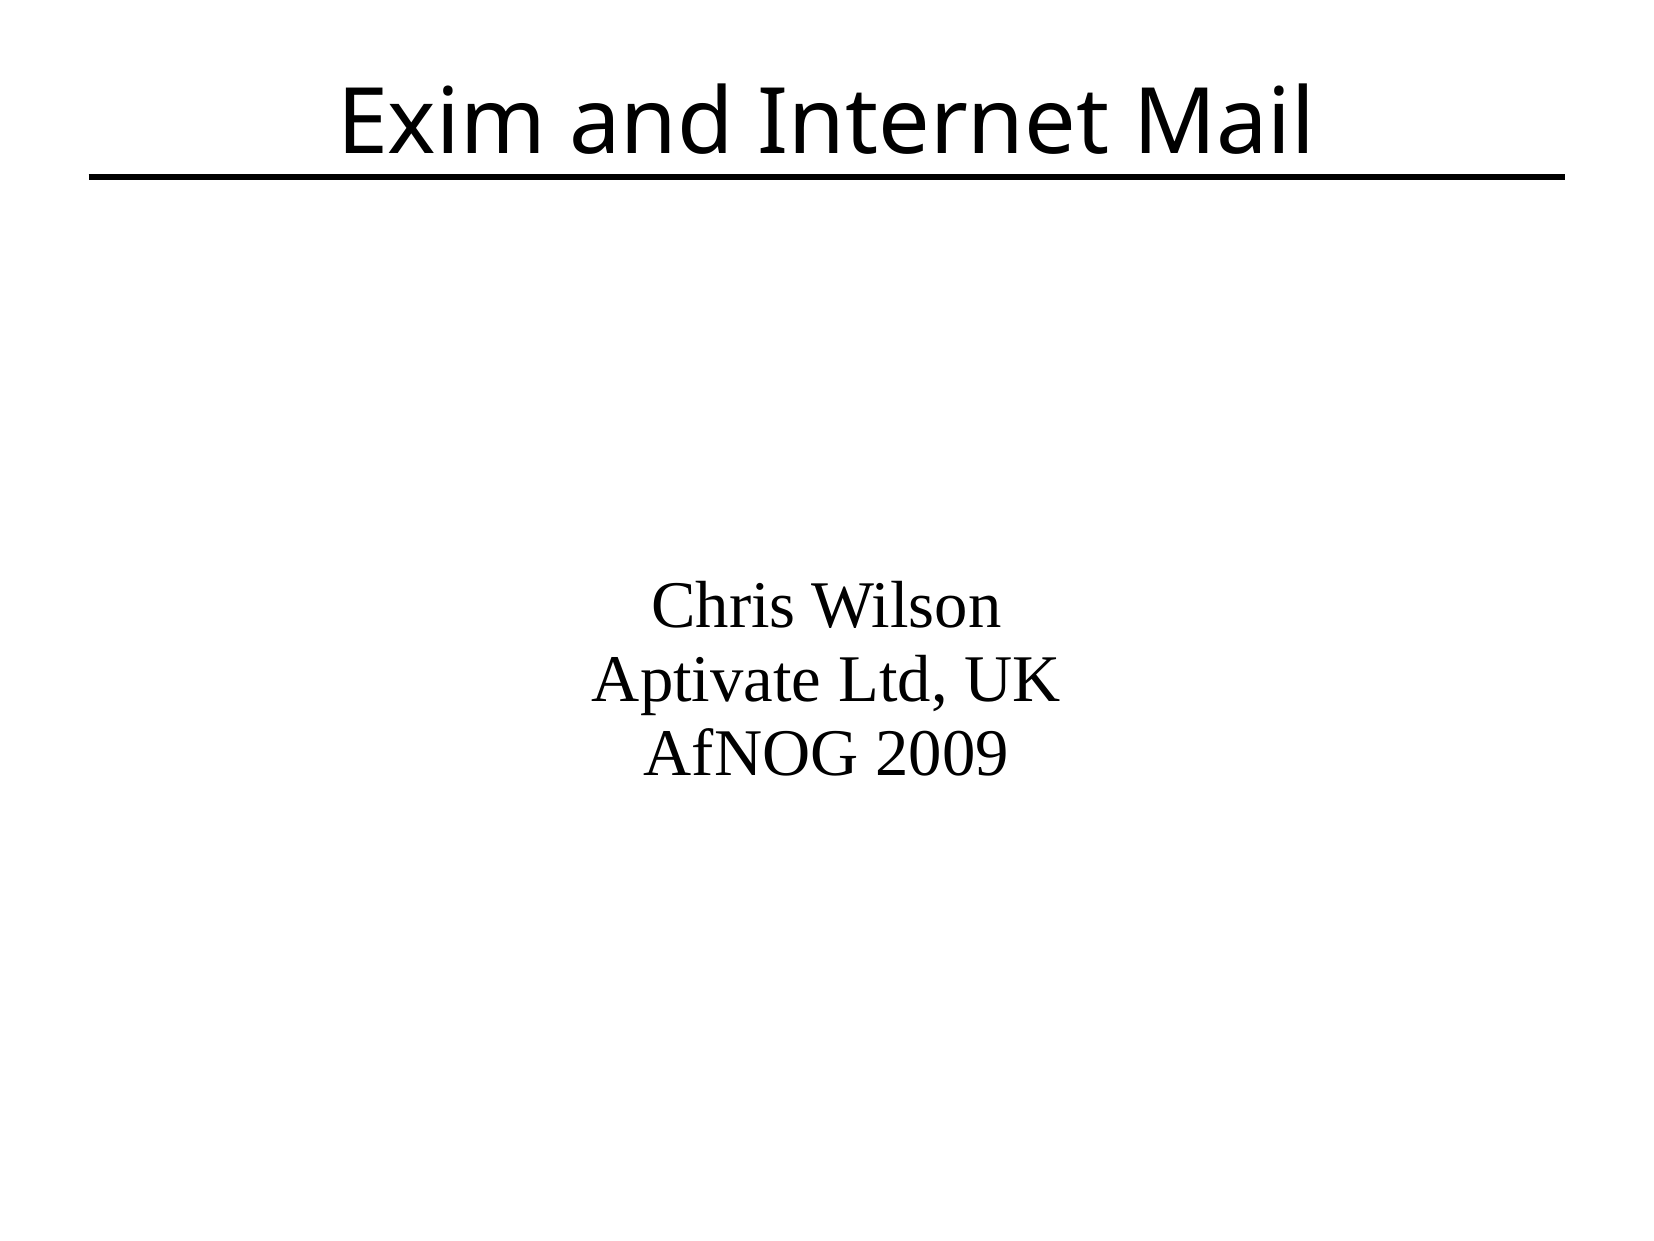

# Exim and Internet Mail
Chris Wilson
Aptivate Ltd, UK
AfNOG 2009